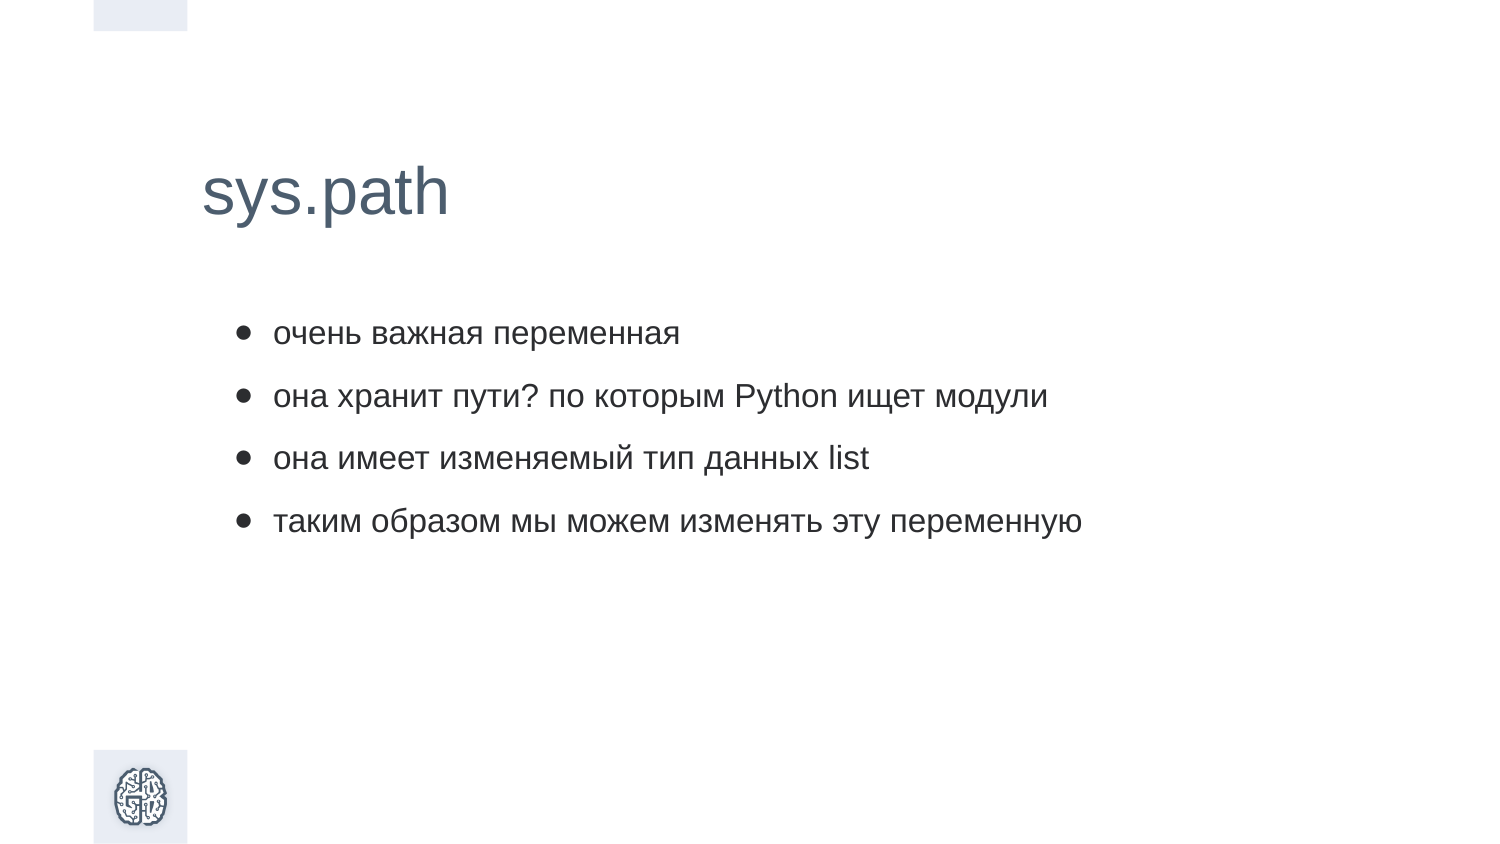

sys.path
очень важная переменная
она хранит пути? по которым Python ищет модули
она имеет изменяемый тип данных list
таким образом мы можем изменять эту переменную